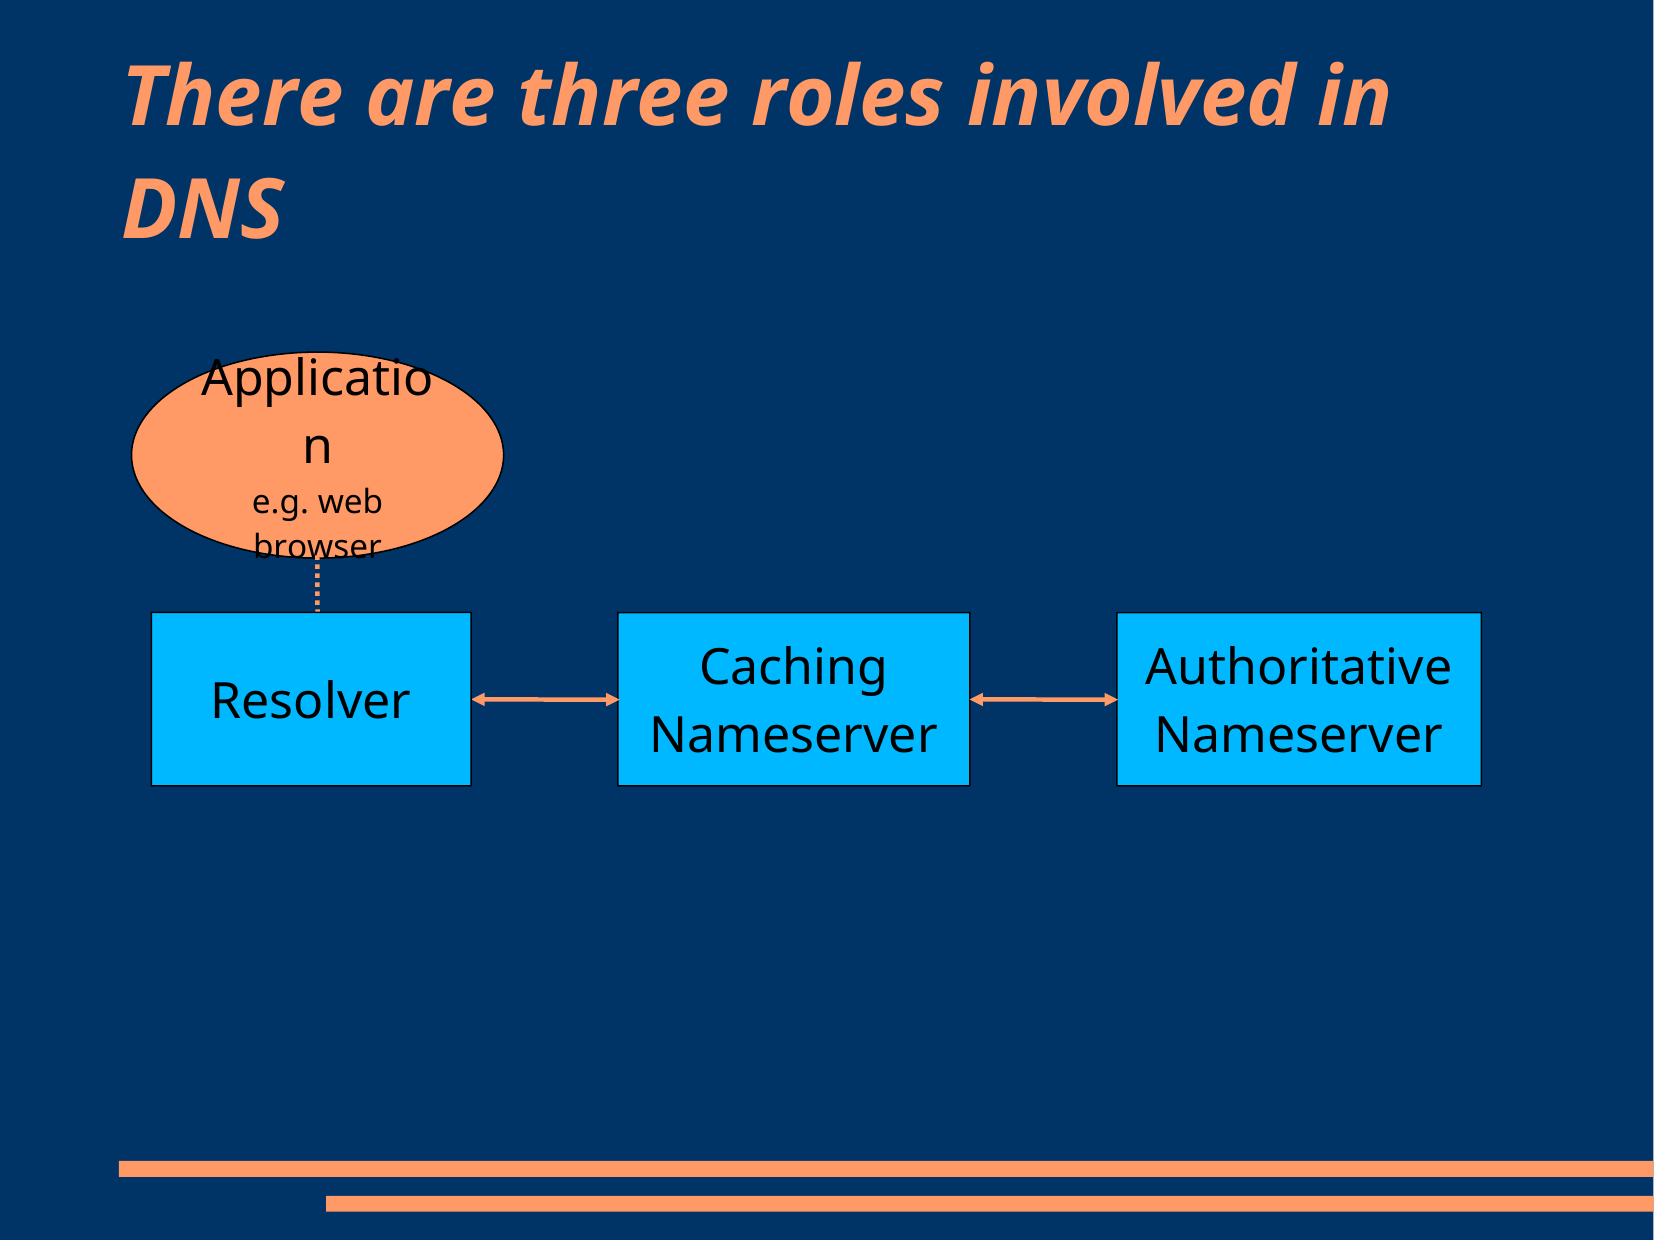

# There are three roles involved in DNS
Application
e.g. web browser
Resolver
Caching
Nameserver
Authoritative
Nameserver